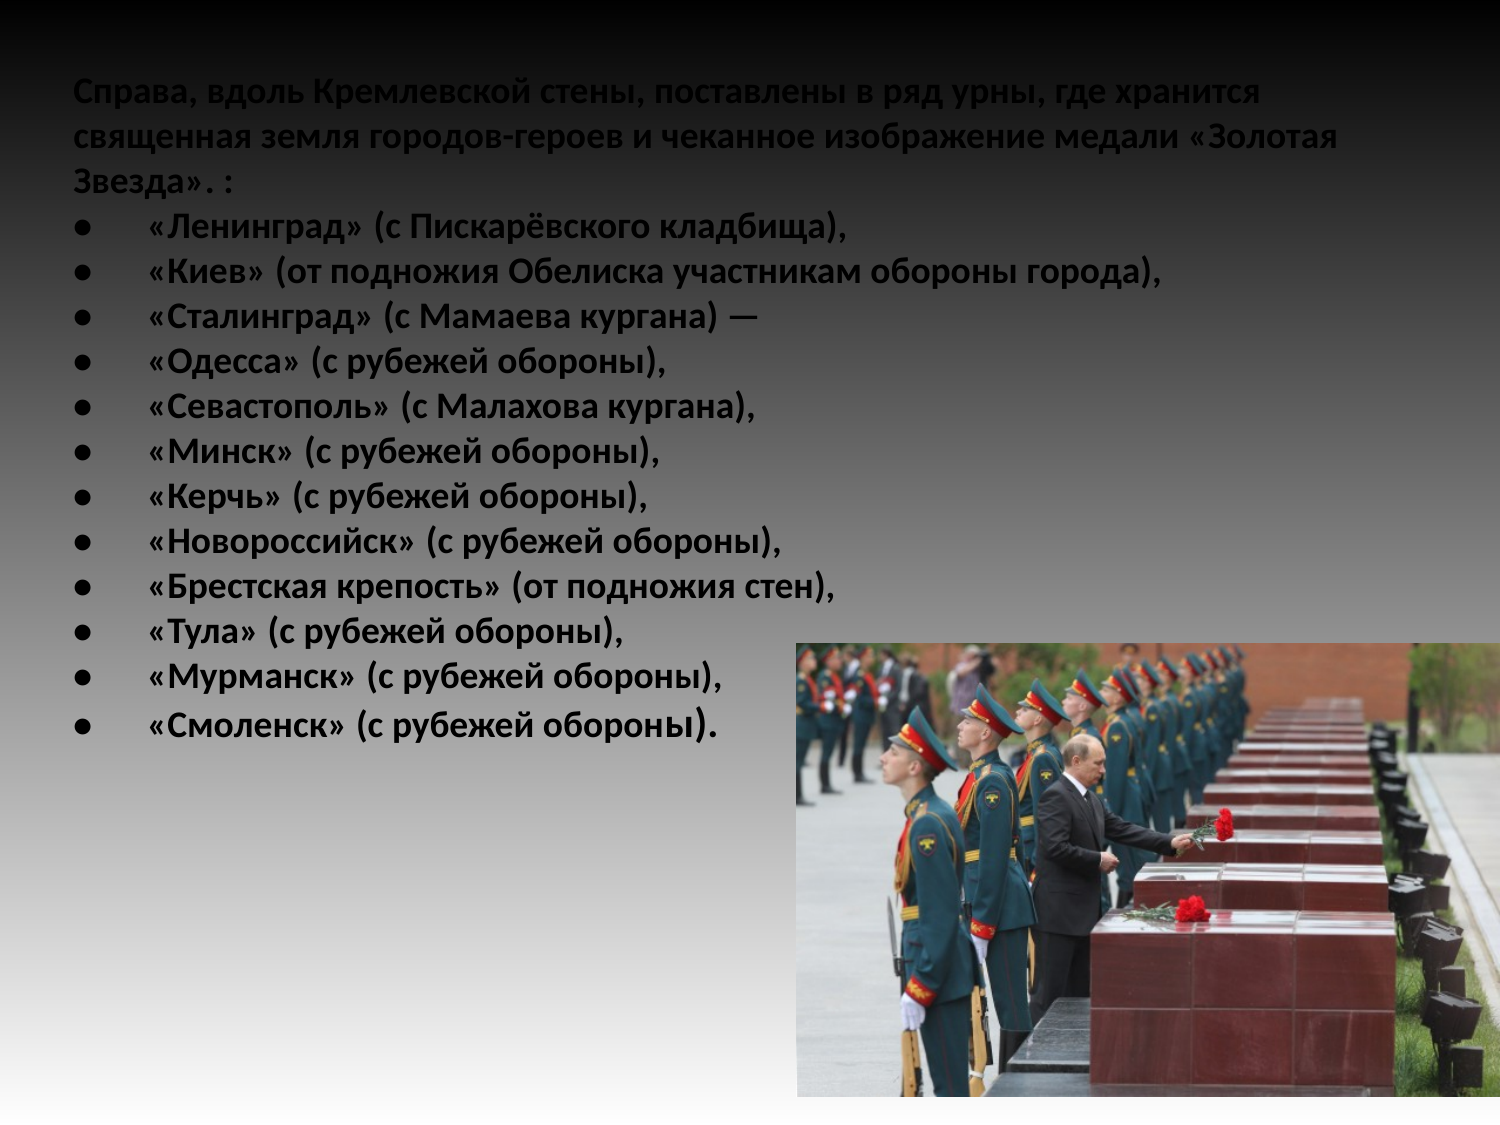

Справа, вдоль Кремлевской стены, поставлены в ряд урны, где хранится священная земля городов-героев и чеканное изображение медали «Золотая Звезда». :
•	«Ленинград» (с Пискарёвского кладбища),
•	«Киев» (от подножия Обелиска участникам обороны города),
•	«Сталинград» (с Мамаева кургана) —
•	«Одесса» (с рубежей обороны),
•	«Севастополь» (с Малахова кургана),
•	«Минск» (с рубежей обороны),
•	«Керчь» (с рубежей обороны),
•	«Новороссийск» (с рубежей обороны),
•	«Брестская крепость» (от подножия стен),
•	«Тула» (с рубежей обороны),
•	«Мурманск» (с рубежей обороны),
•	«Смоленск» (с рубежей обороны).